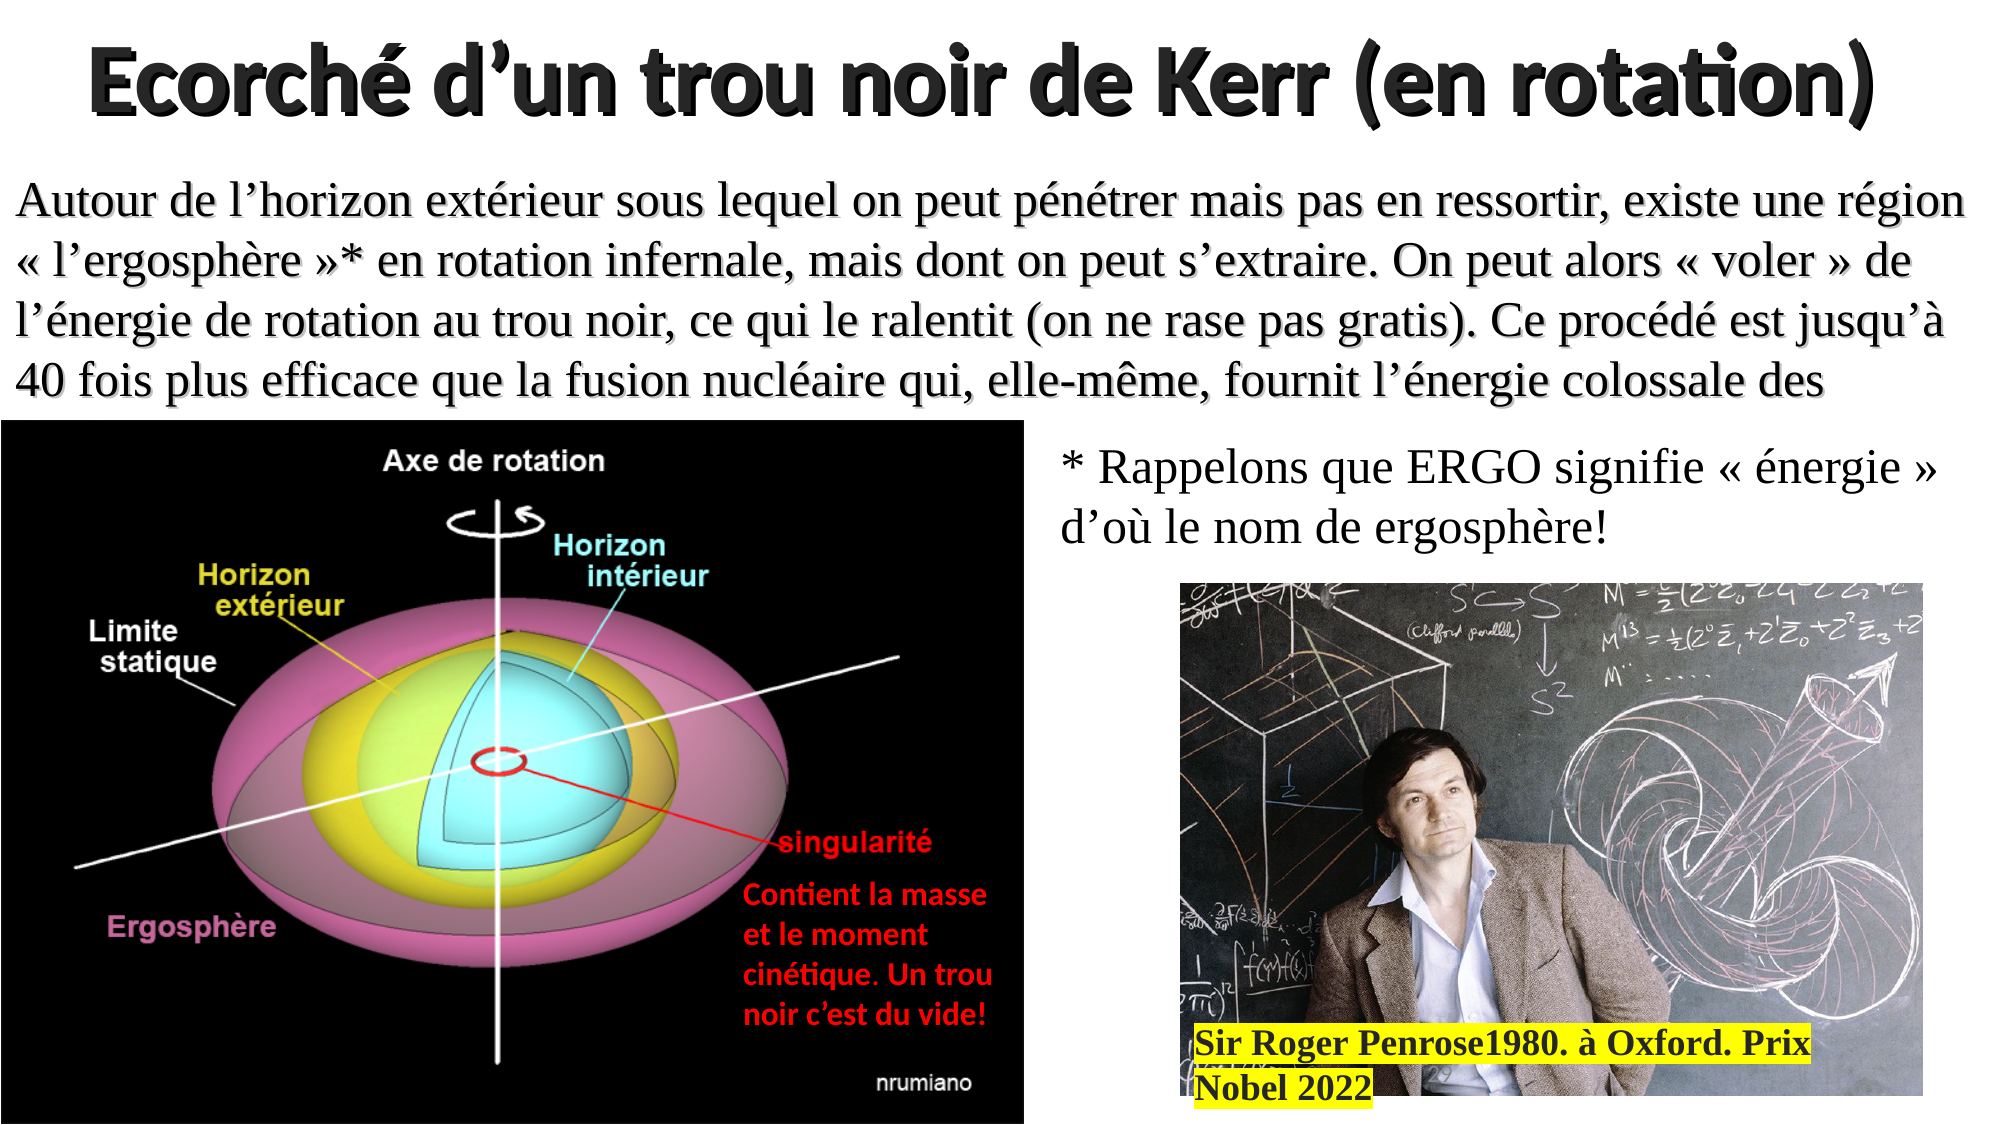

Ecorché d’un trou noir de Kerr (en rotation)
Autour de l’horizon extérieur sous lequel on peut pénétrer mais pas en ressortir, existe une région « l’ergosphère »* en rotation infernale, mais dont on peut s’extraire. On peut alors « voler » de l’énergie de rotation au trou noir, ce qui le ralentit (on ne rase pas gratis). Ce procédé est jusqu’à 40 fois plus efficace que la fusion nucléaire qui, elle-même, fournit l’énergie colossale des étoiles!
* Rappelons que ERGO signifie « énergie » d’où le nom de ergosphère!
Contient la masse et le moment cinétique. Un trou noir c’est du vide!
Sir Roger Penrose1980. à Oxford. Prix Nobel 2022